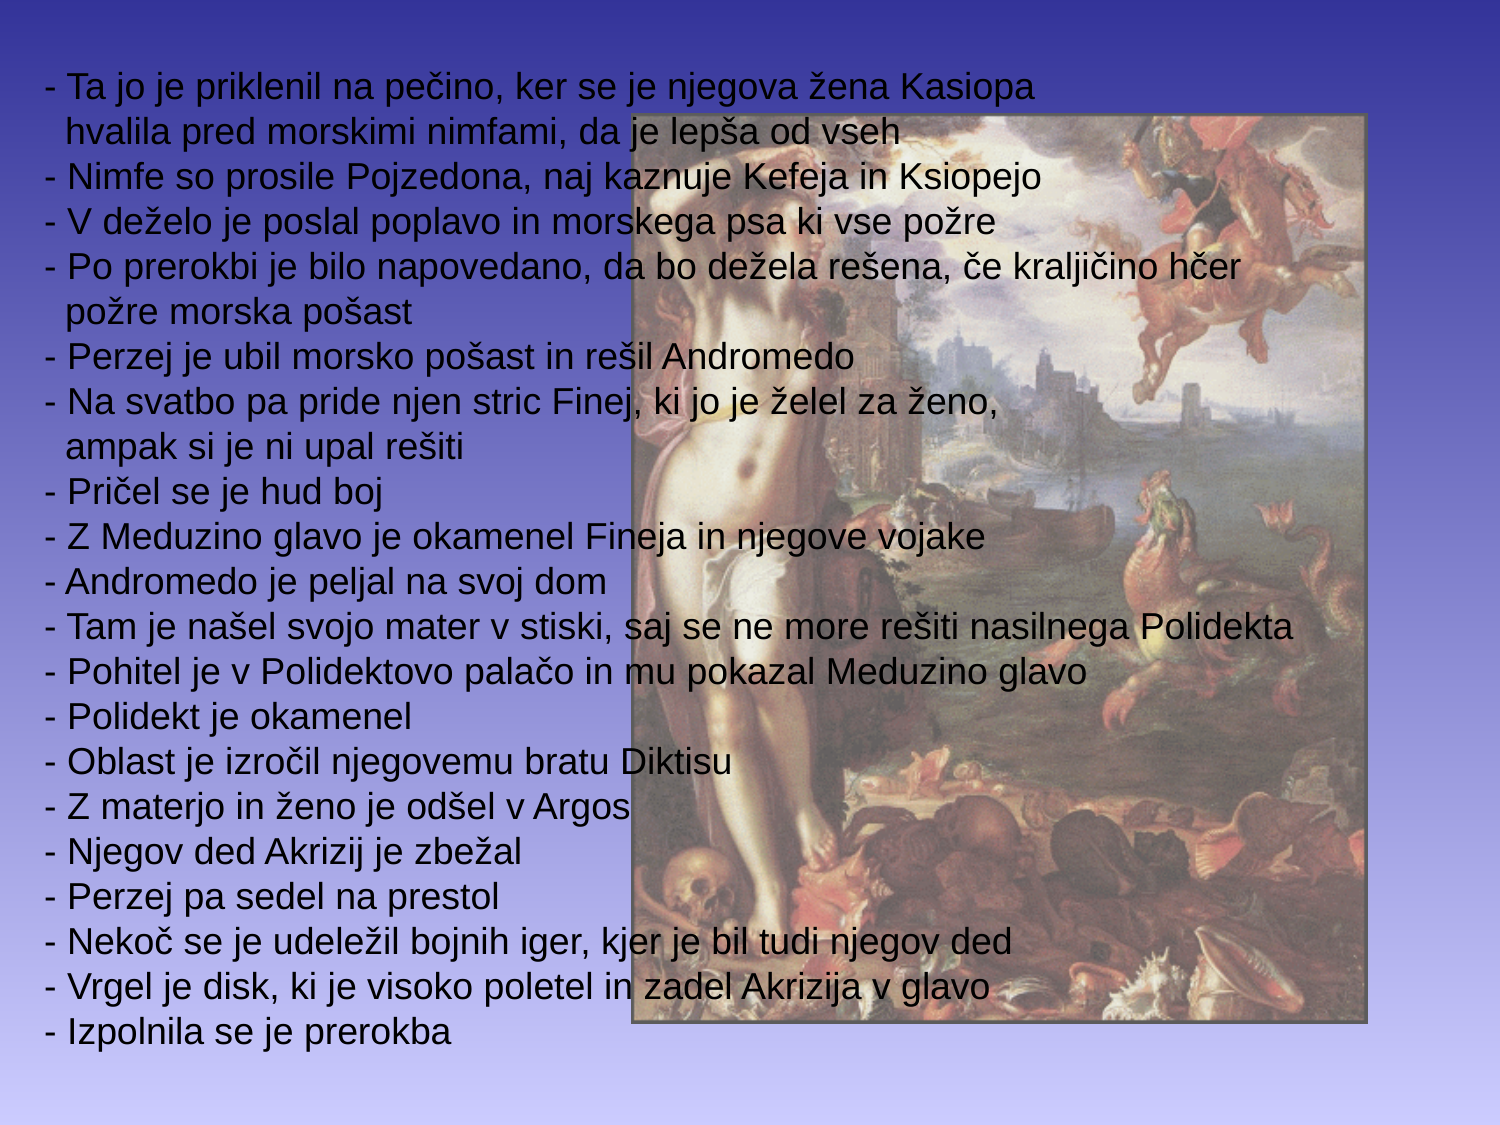

- Ta jo je priklenil na pečino, ker se je njegova žena Kasiopa
 hvalila pred morskimi nimfami, da je lepša od vseh
- Nimfe so prosile Pojzedona, naj kaznuje Kefeja in Ksiopejo
- V deželo je poslal poplavo in morskega psa ki vse požre
- Po prerokbi je bilo napovedano, da bo dežela rešena, če kraljičino hčer
 požre morska pošast
- Perzej je ubil morsko pošast in rešil Andromedo
- Na svatbo pa pride njen stric Finej, ki jo je želel za ženo,
 ampak si je ni upal rešiti
- Pričel se je hud boj
- Z Meduzino glavo je okamenel Fineja in njegove vojake
- Andromedo je peljal na svoj dom
- Tam je našel svojo mater v stiski, saj se ne more rešiti nasilnega Polidekta
- Pohitel je v Polidektovo palačo in mu pokazal Meduzino glavo
- Polidekt je okamenel
- Oblast je izročil njegovemu bratu Diktisu
- Z materjo in ženo je odšel v Argos
- Njegov ded Akrizij je zbežal
- Perzej pa sedel na prestol
- Nekoč se je udeležil bojnih iger, kjer je bil tudi njegov ded
- Vrgel je disk, ki je visoko poletel in zadel Akrizija v glavo
- Izpolnila se je prerokba